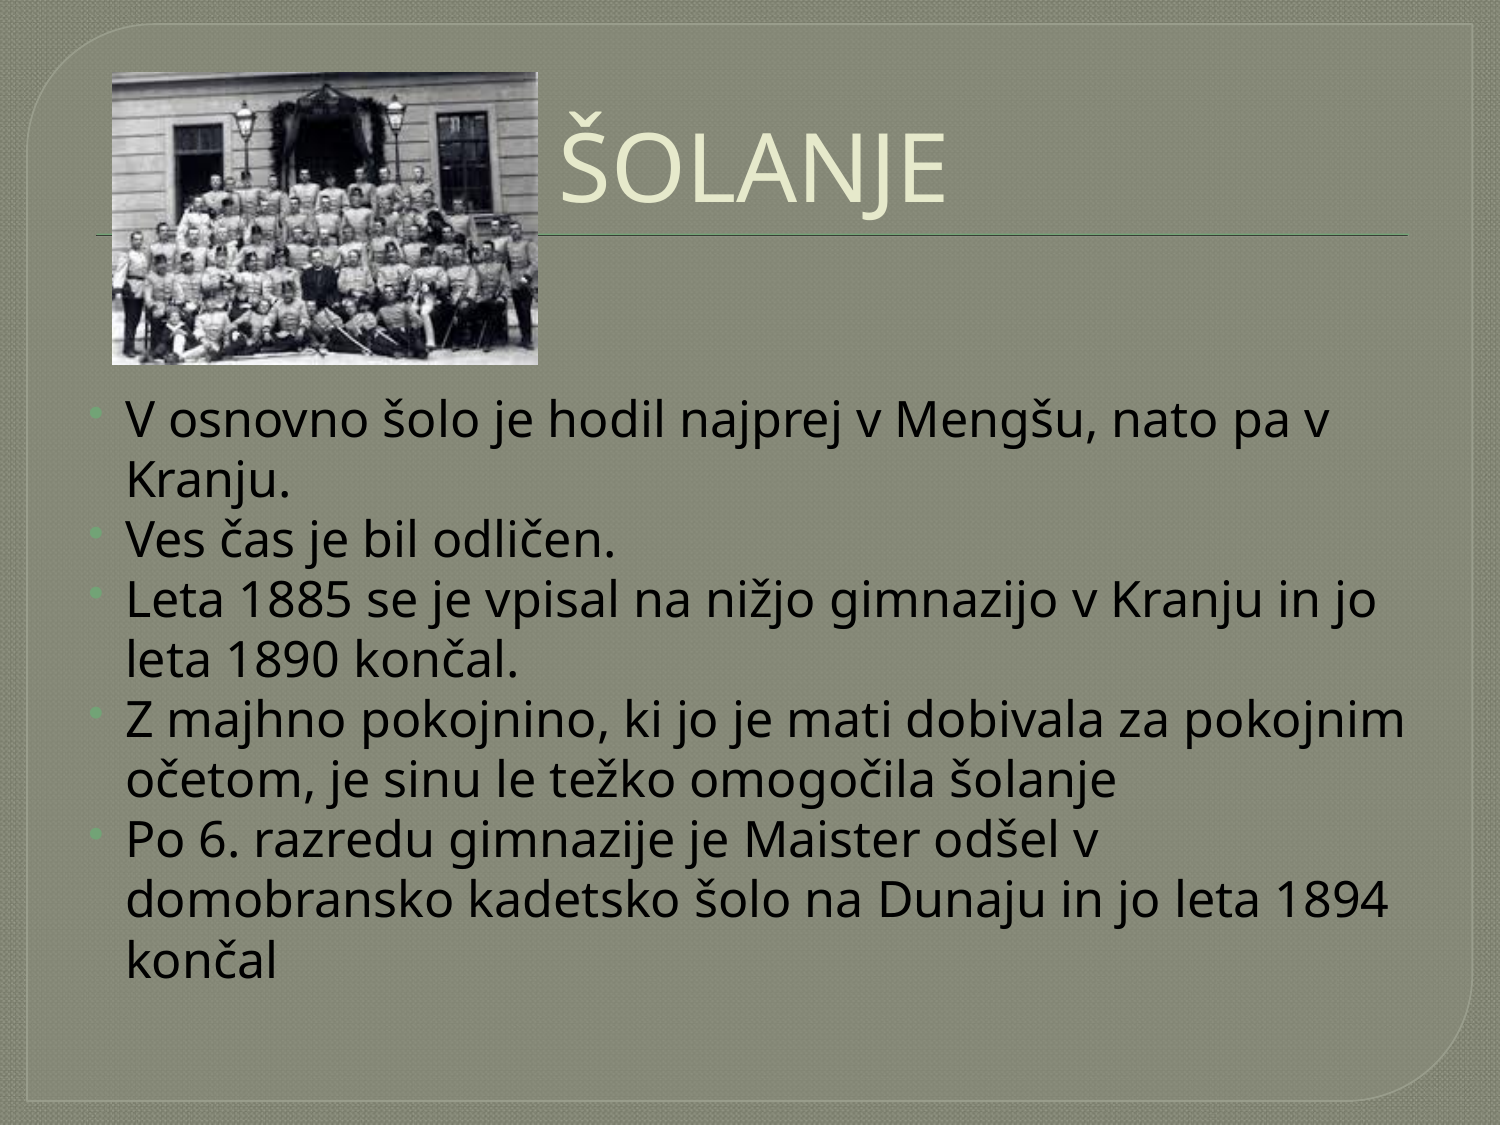

ŠOLANJE
# V osnovno šolo je hodil najprej v Mengšu, nato pa v Kranju.
Ves čas je bil odličen.
Leta 1885 se je vpisal na nižjo gimnazijo v Kranju in jo leta 1890 končal.
Z majhno pokojnino, ki jo je mati dobivala za pokojnim očetom, je sinu le težko omogočila šolanje
Po 6. razredu gimnazije je Maister odšel v domobransko kadetsko šolo na Dunaju in jo leta 1894 končal